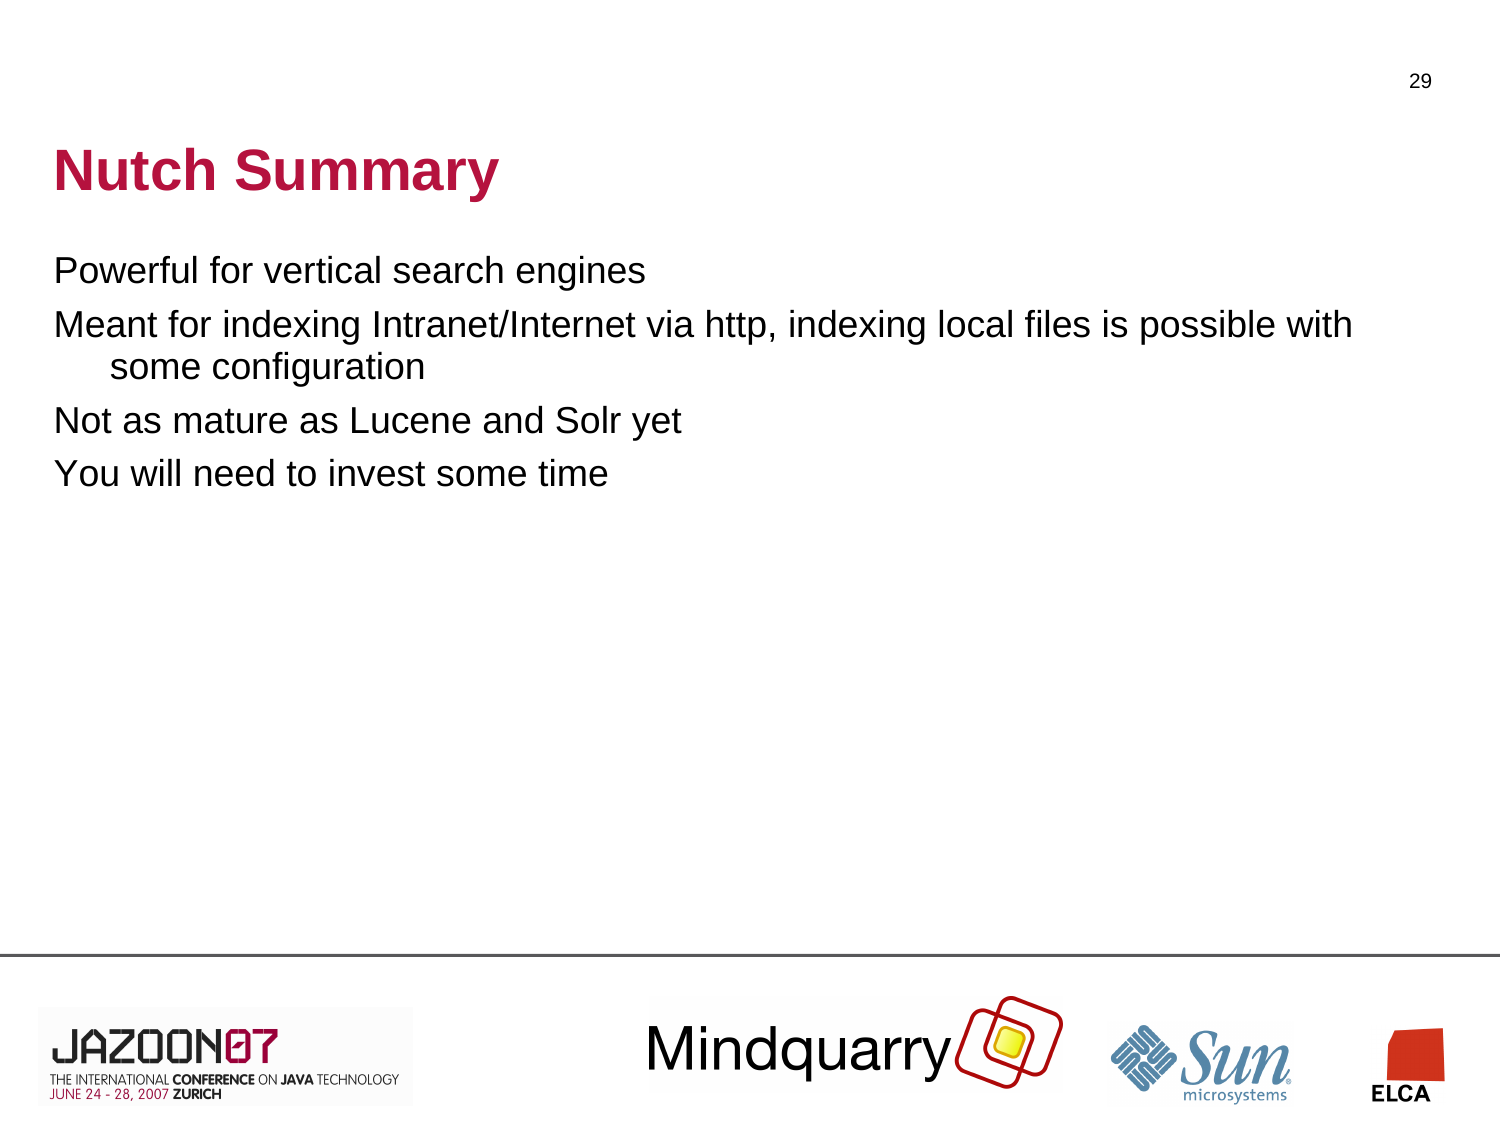

29
# Nutch Summary
Powerful for vertical search engines
Meant for indexing Intranet/Internet via http, indexing local files is possible with some configuration
Not as mature as Lucene and Solr yet
You will need to invest some time